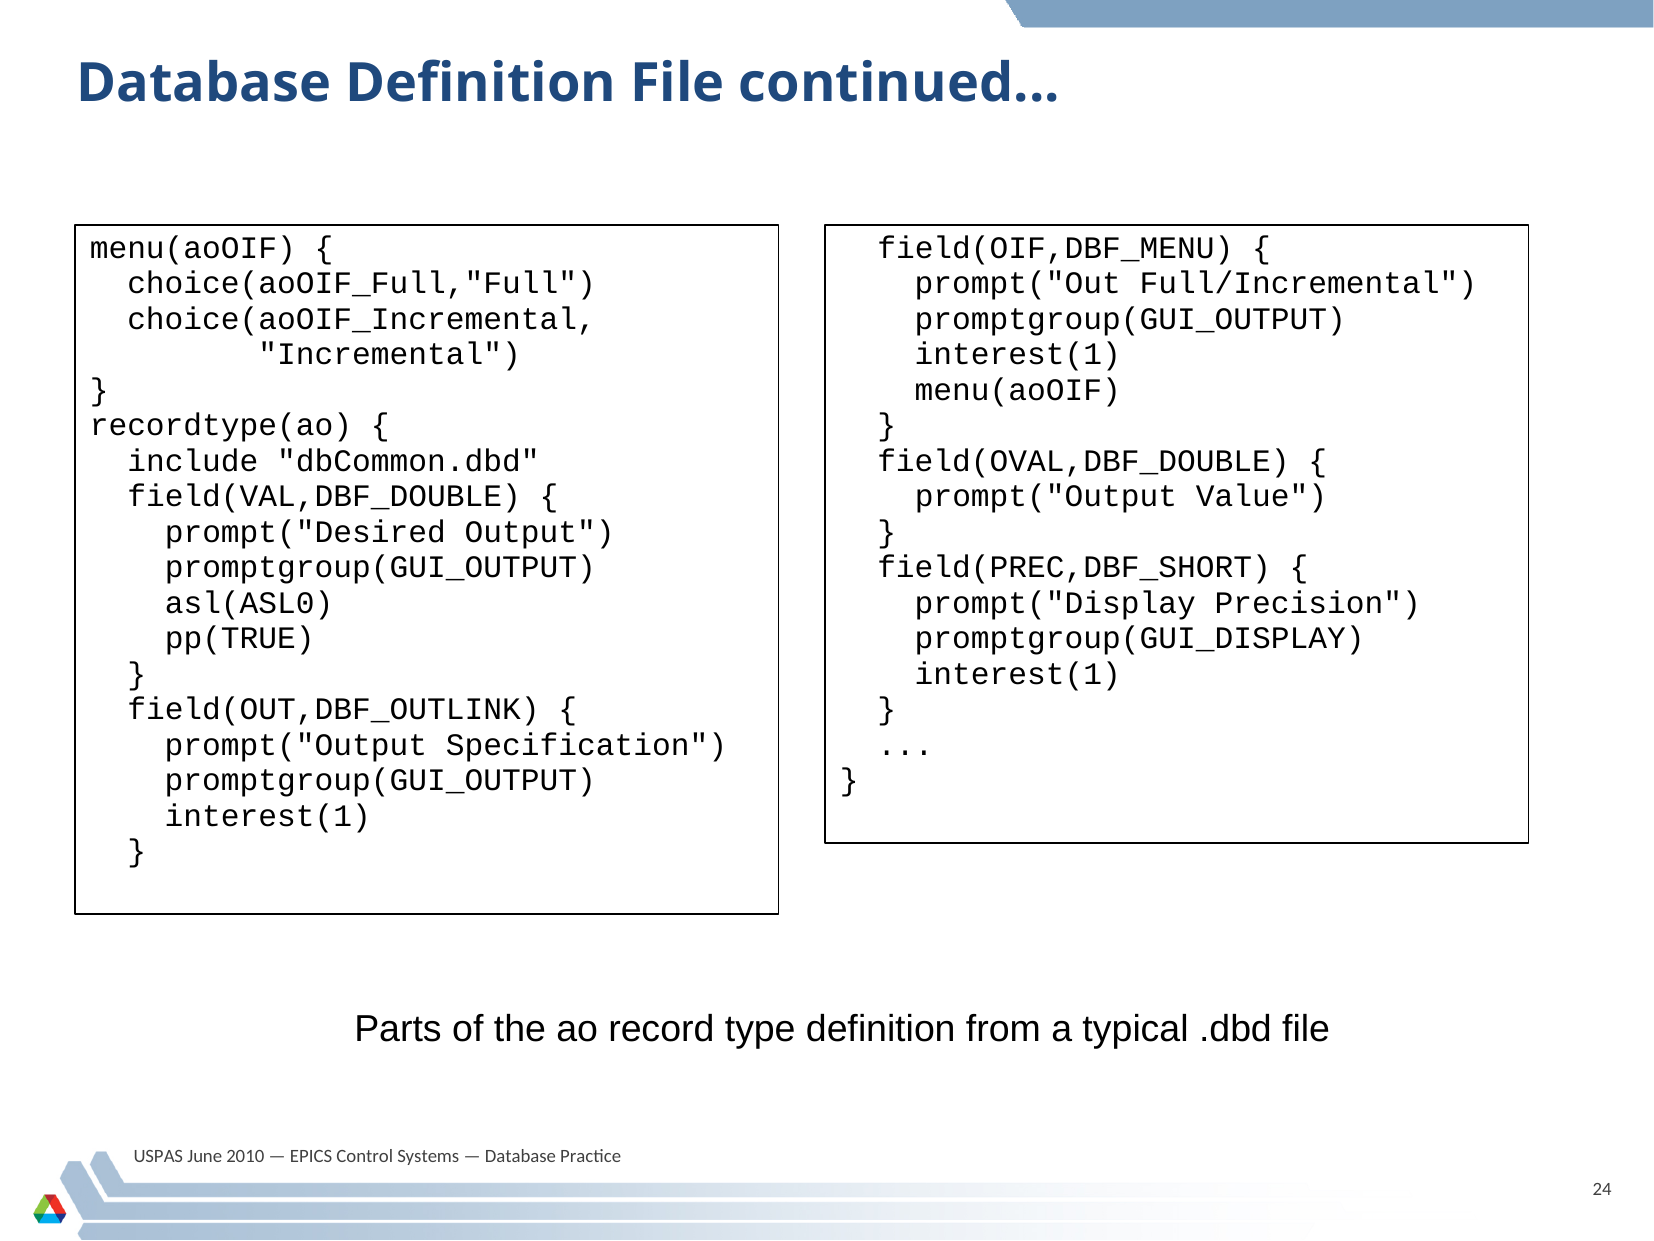

# Database Definition File continued...
menu(aoOIF) {
 choice(aoOIF_Full,"Full")
 choice(aoOIF_Incremental,
 "Incremental")
}
recordtype(ao) {
 include "dbCommon.dbd"
 field(VAL,DBF_DOUBLE) {
 prompt("Desired Output")
 promptgroup(GUI_OUTPUT)
 asl(ASL0)
 pp(TRUE)
 }
 field(OUT,DBF_OUTLINK) {
 prompt("Output Specification")
 promptgroup(GUI_OUTPUT)
 interest(1)
 }
 field(OIF,DBF_MENU) {
 prompt("Out Full/Incremental")
 promptgroup(GUI_OUTPUT)
 interest(1)
 menu(aoOIF)
 }
 field(OVAL,DBF_DOUBLE) {
 prompt("Output Value")
 }
 field(PREC,DBF_SHORT) {
 prompt("Display Precision")
 promptgroup(GUI_DISPLAY)
 interest(1)
 }
 ...
}
Parts of the ao record type definition from a typical .dbd file
USPAS June 2010 — EPICS Control Systems — Database Practice
24